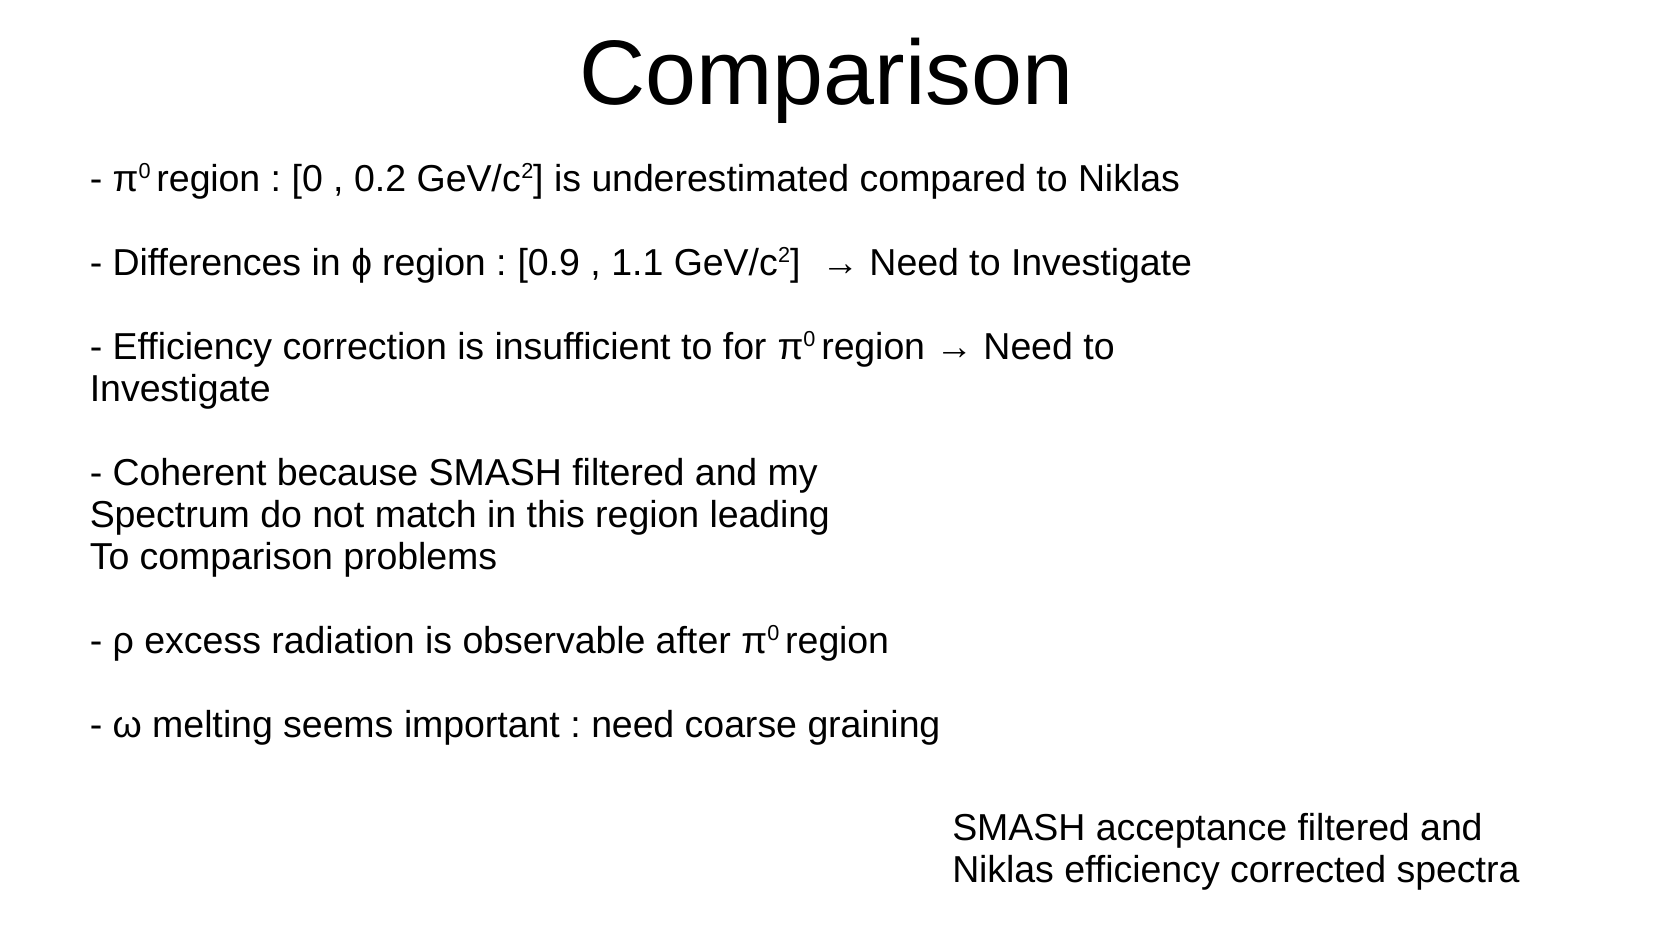

# Comparison
- π0 region : [0 , 0.2 GeV/c2] is underestimated compared to Niklas
- Differences in ɸ region : [0.9 , 1.1 GeV/c2] → Need to Investigate
- Efficiency correction is insufficient to for π0 region → Need to Investigate
- Coherent because SMASH filtered and my
Spectrum do not match in this region leading
To comparison problems
- ρ excess radiation is observable after π0 region
- ω melting seems important : need coarse graining
SMASH acceptance filtered and Niklas efficiency corrected spectra